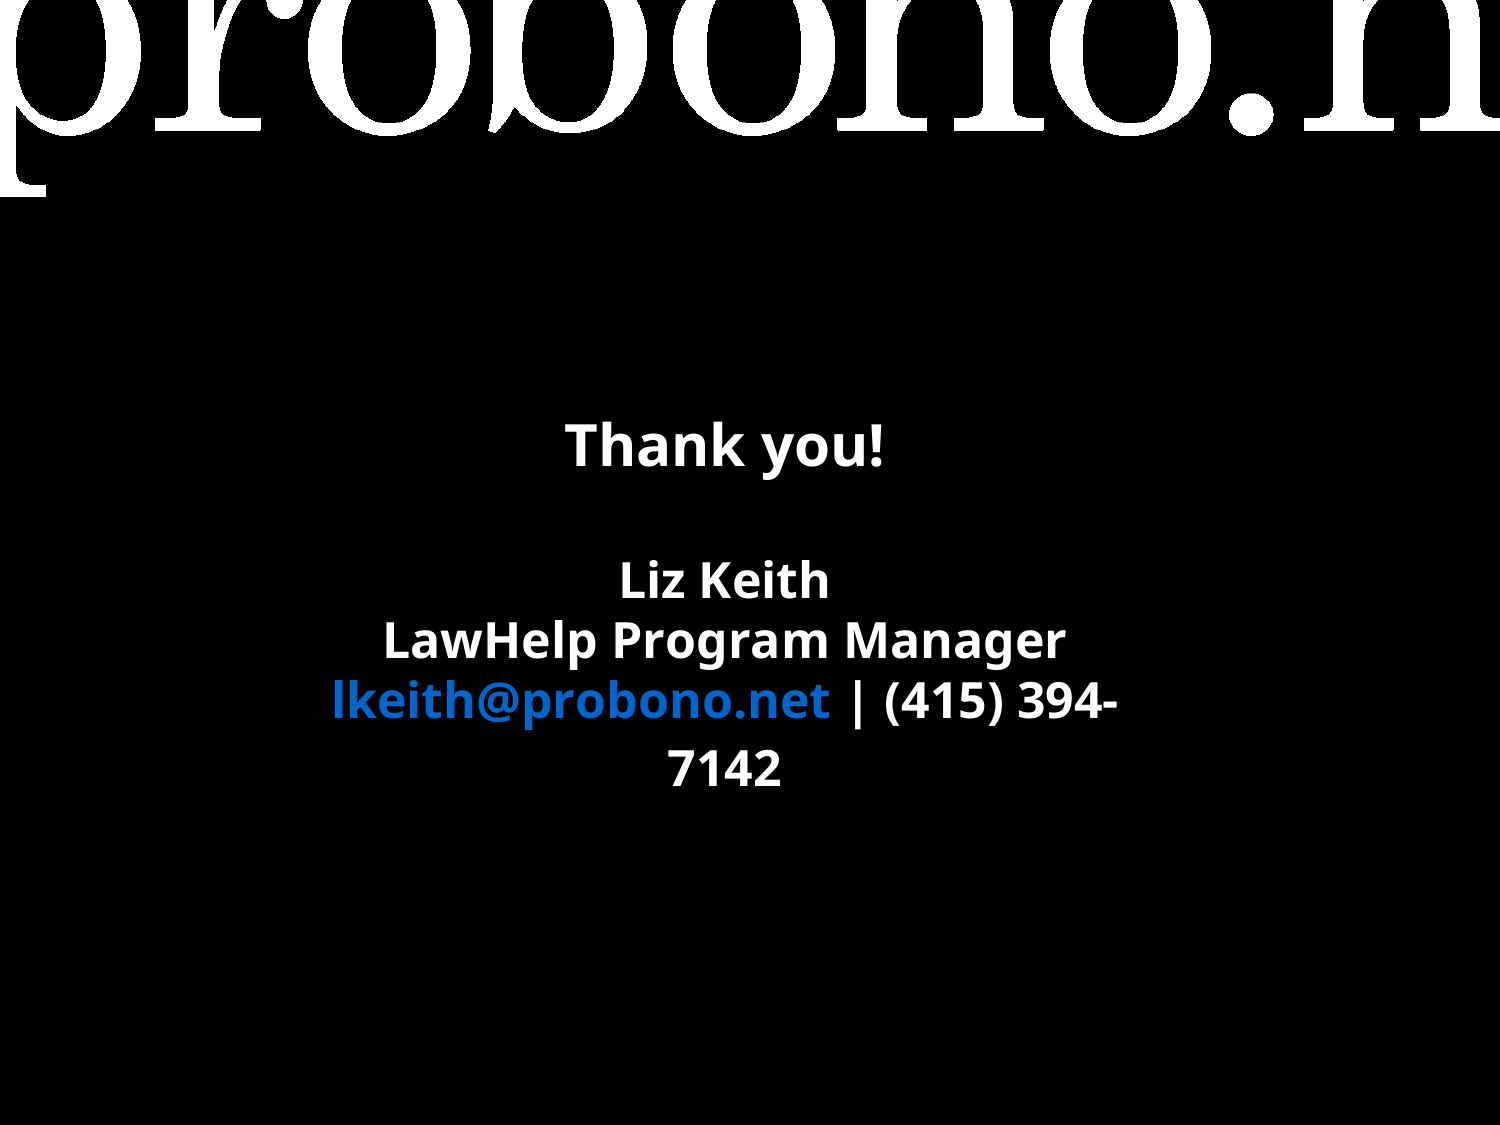

# Thank you! Liz Keith LawHelp Program Manager lkeith@probono.net | (415) 394-7142